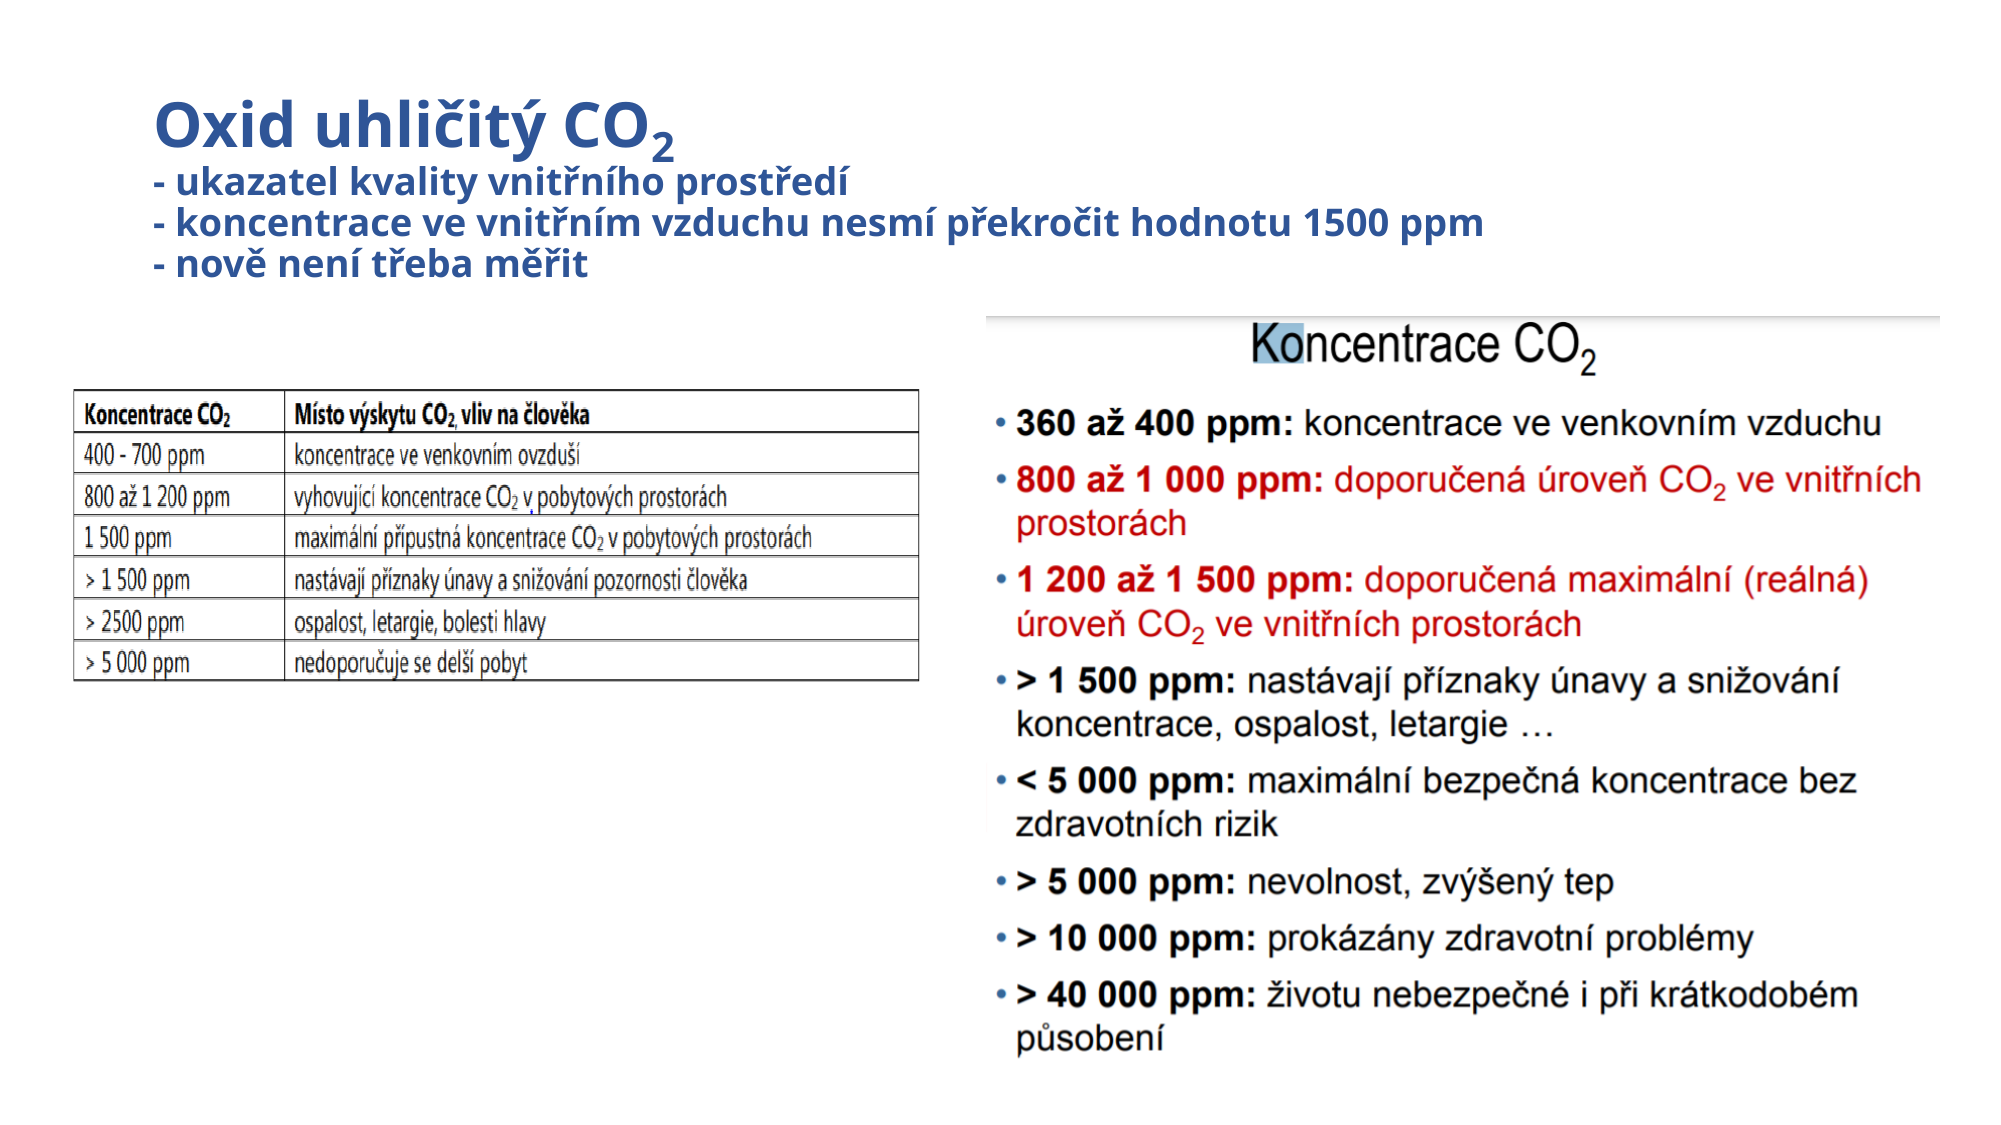

# Oxid uhličitý CO2 - ukazatel kvality vnitřního prostředí - koncentrace ve vnitřním vzduchu nesmí překročit hodnotu 1500 ppm - nově není třeba měřit